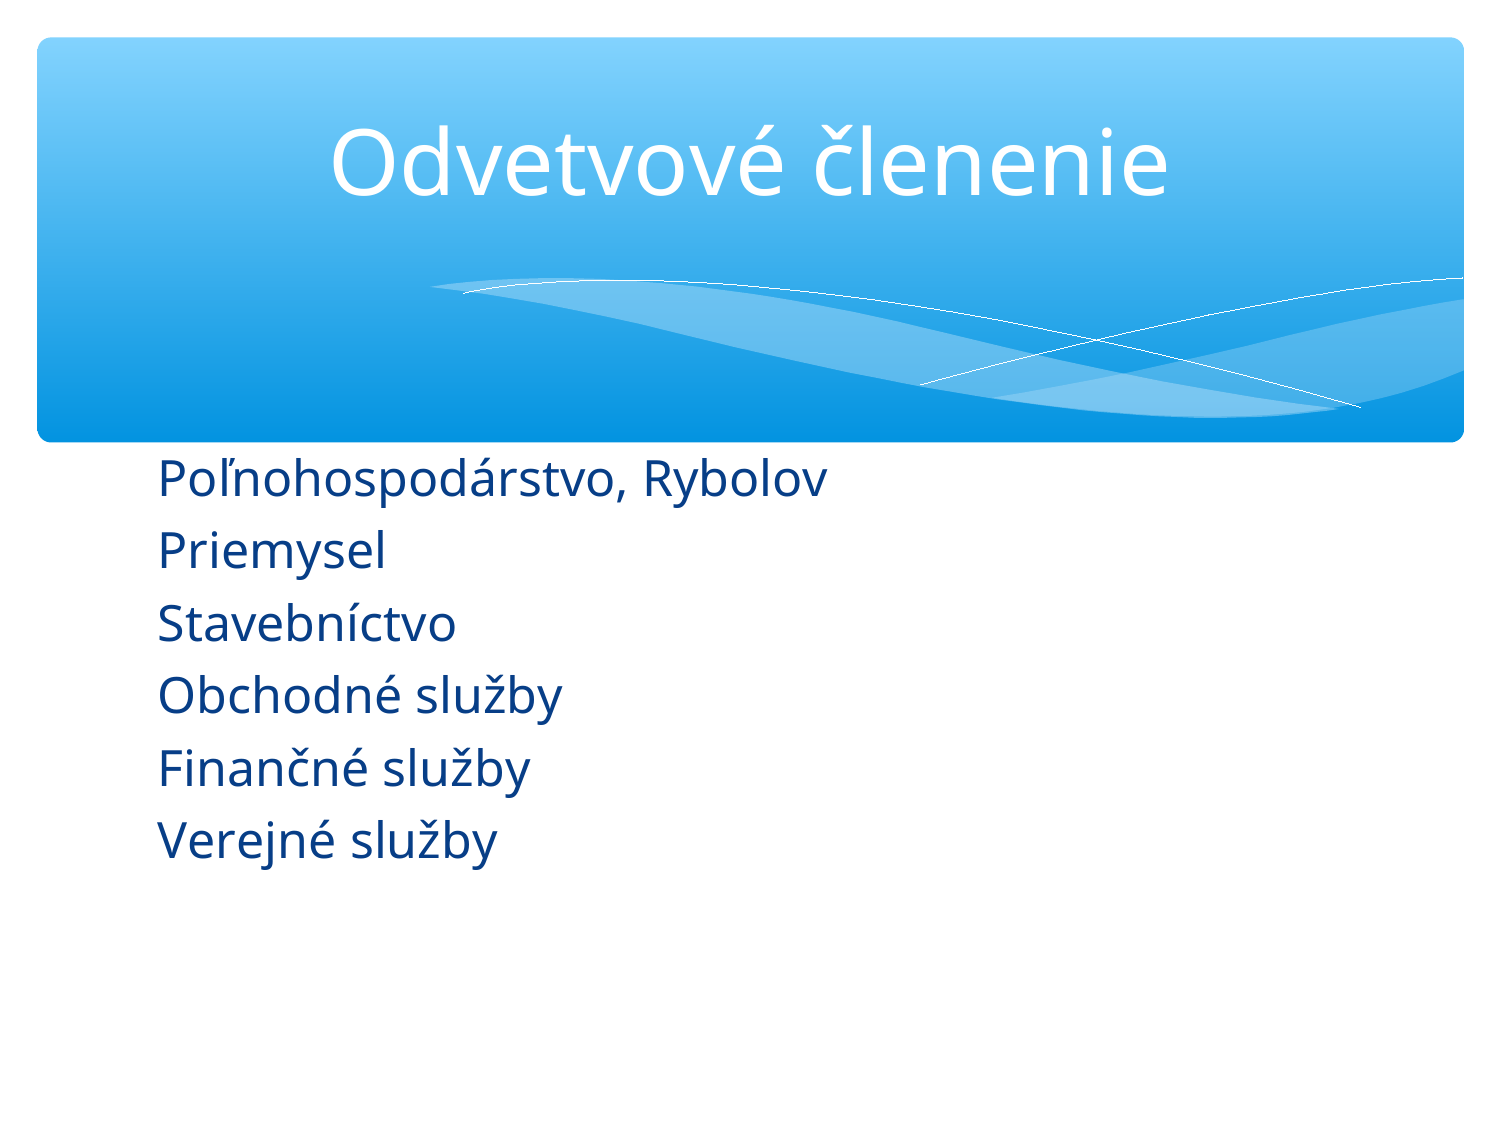

# Odvetvové členenie
Poľnohospodárstvo, Rybolov
Priemysel
Stavebníctvo
Obchodné služby
Finančné služby
Verejné služby